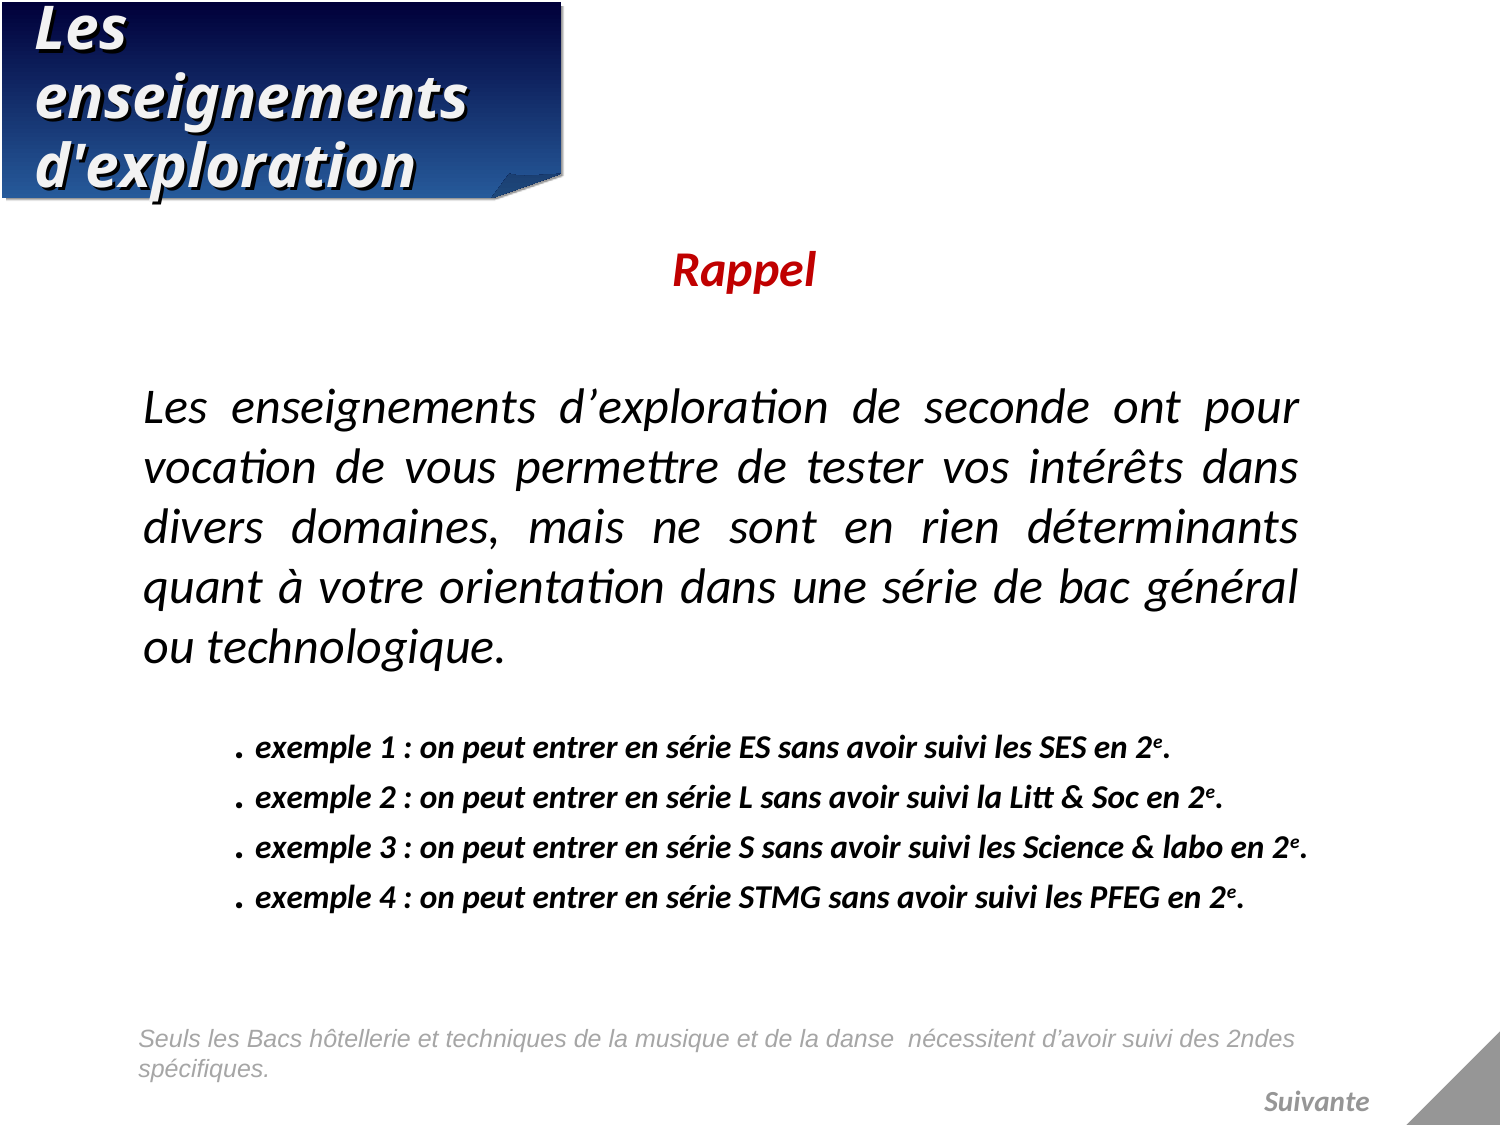

Les enseignements d'exploration
Rappel
Les enseignements d’exploration de seconde ont pour vocation de vous permettre de tester vos intérêts dans divers domaines, mais ne sont en rien déterminants quant à votre orientation dans une série de bac général ou technologique.
. exemple 1 : on peut entrer en série ES sans avoir suivi les SES en 2e.
. exemple 2 : on peut entrer en série L sans avoir suivi la Litt & Soc en 2e.
. exemple 3 : on peut entrer en série S sans avoir suivi les Science & labo en 2e.
. exemple 4 : on peut entrer en série STMG sans avoir suivi les PFEG en 2e.
Seuls les Bacs hôtellerie et techniques de la musique et de la danse nécessitent d’avoir suivi des 2ndes spécifiques.
Suivante